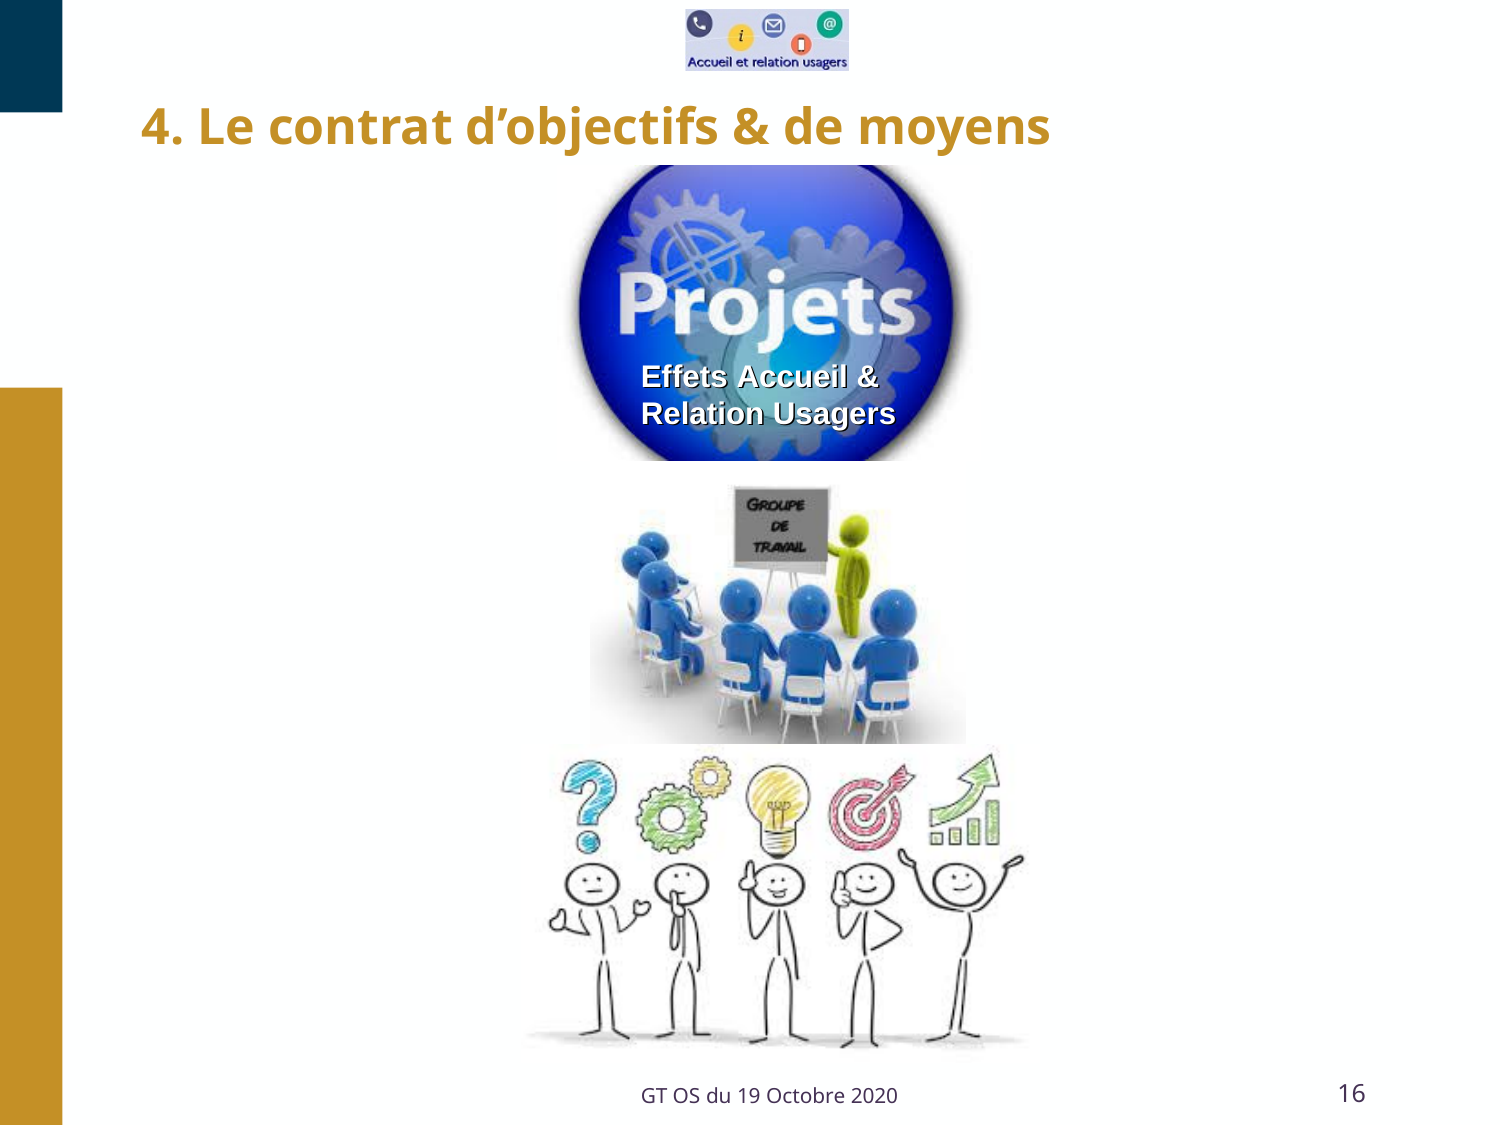

# 4. Le contrat d’objectifs & de moyens
Effets Accueil & Relation Usagers